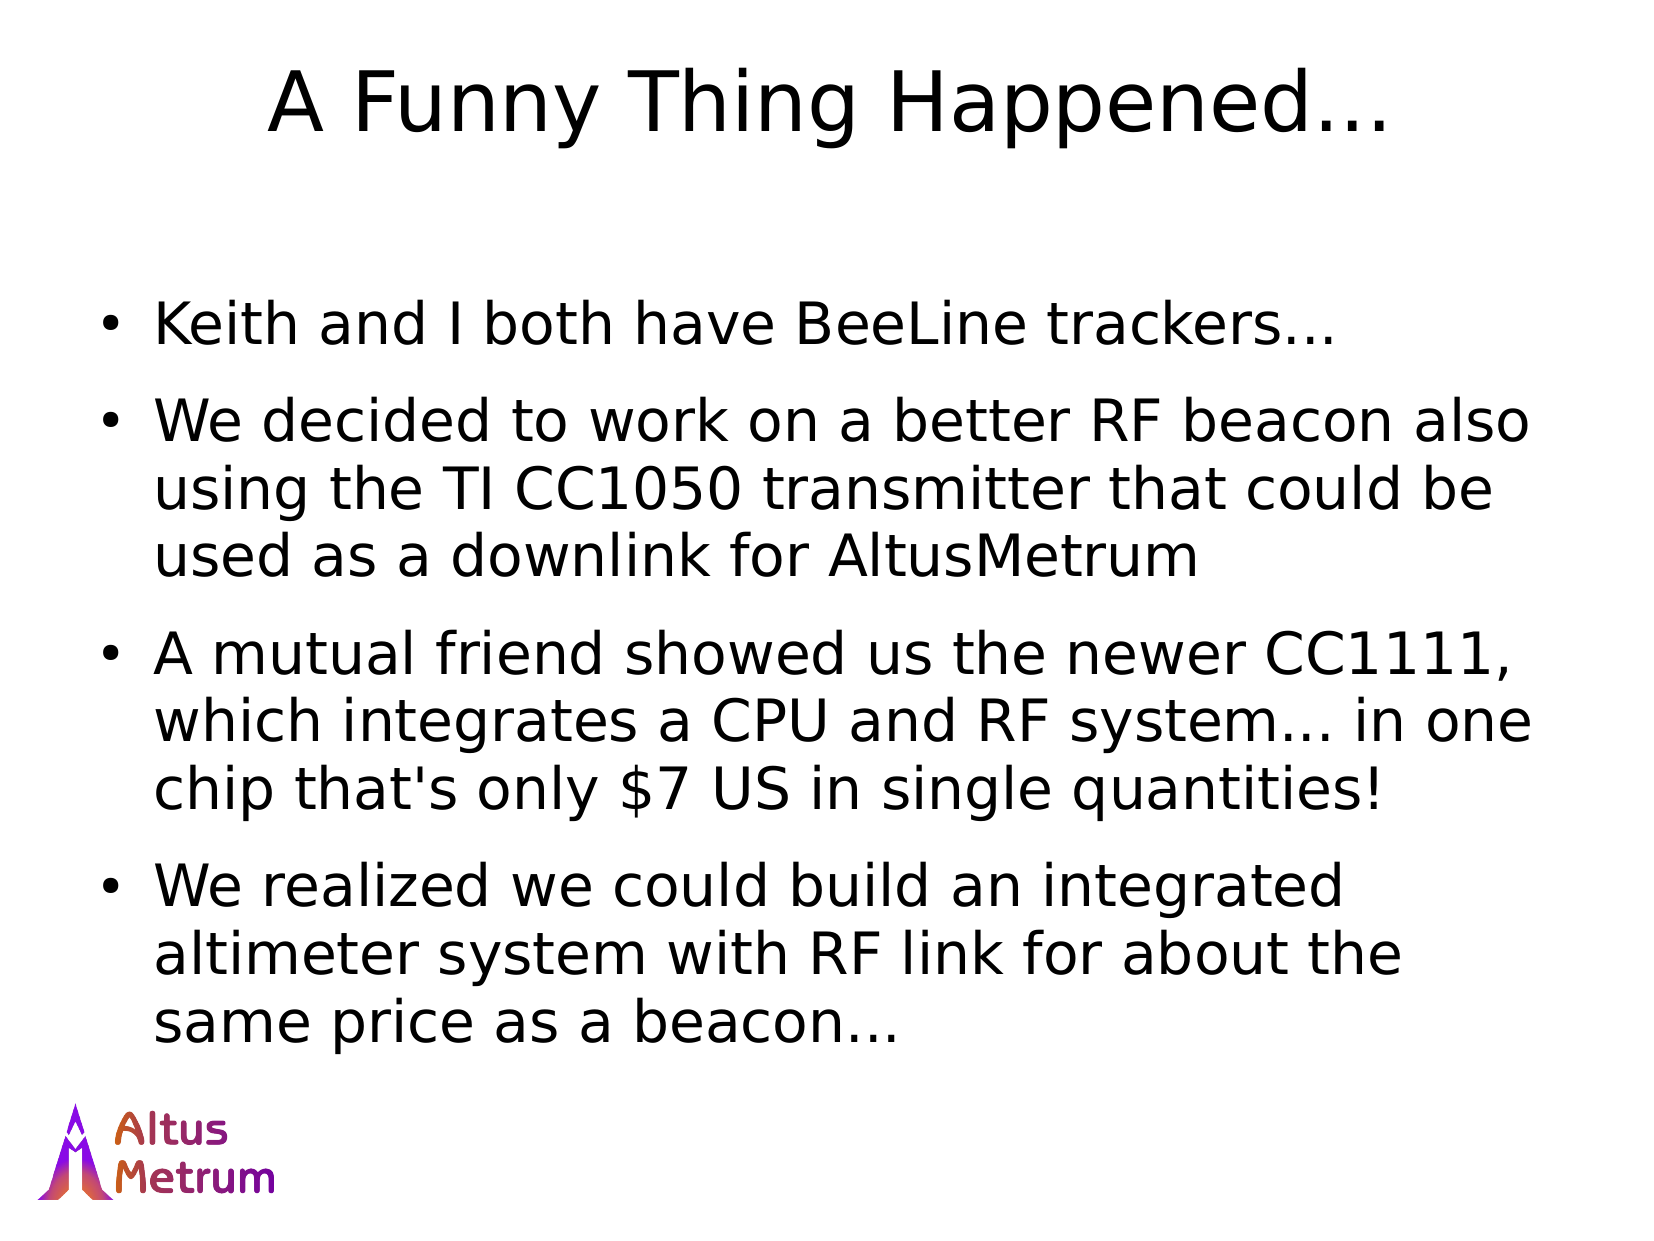

# A Funny Thing Happened...
Keith and I both have BeeLine trackers...
We decided to work on a better RF beacon also using the TI CC1050 transmitter that could be used as a downlink for AltusMetrum
A mutual friend showed us the newer CC1111, which integrates a CPU and RF system... in one chip that's only $7 US in single quantities!
We realized we could build an integrated altimeter system with RF link for about the same price as a beacon...